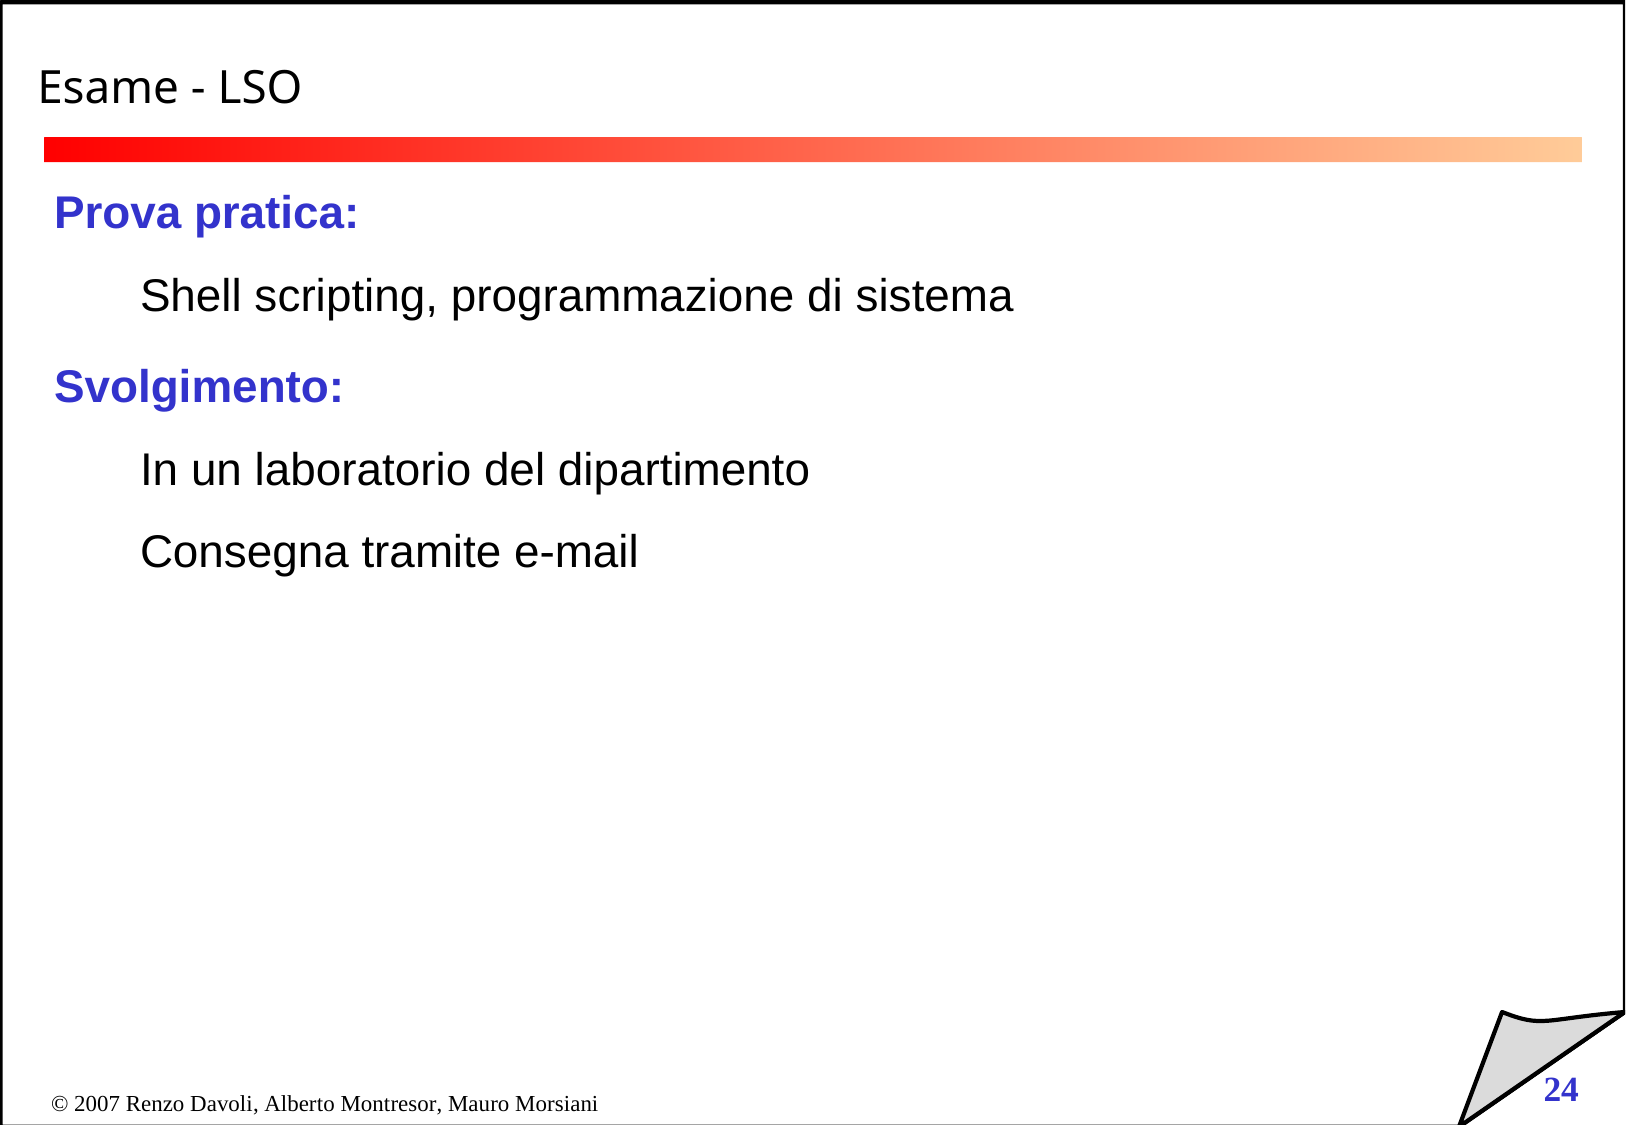

# Esame - LSO
Prova pratica:
Shell scripting, programmazione di sistema
Svolgimento:
In un laboratorio del dipartimento
Consegna tramite e-mail